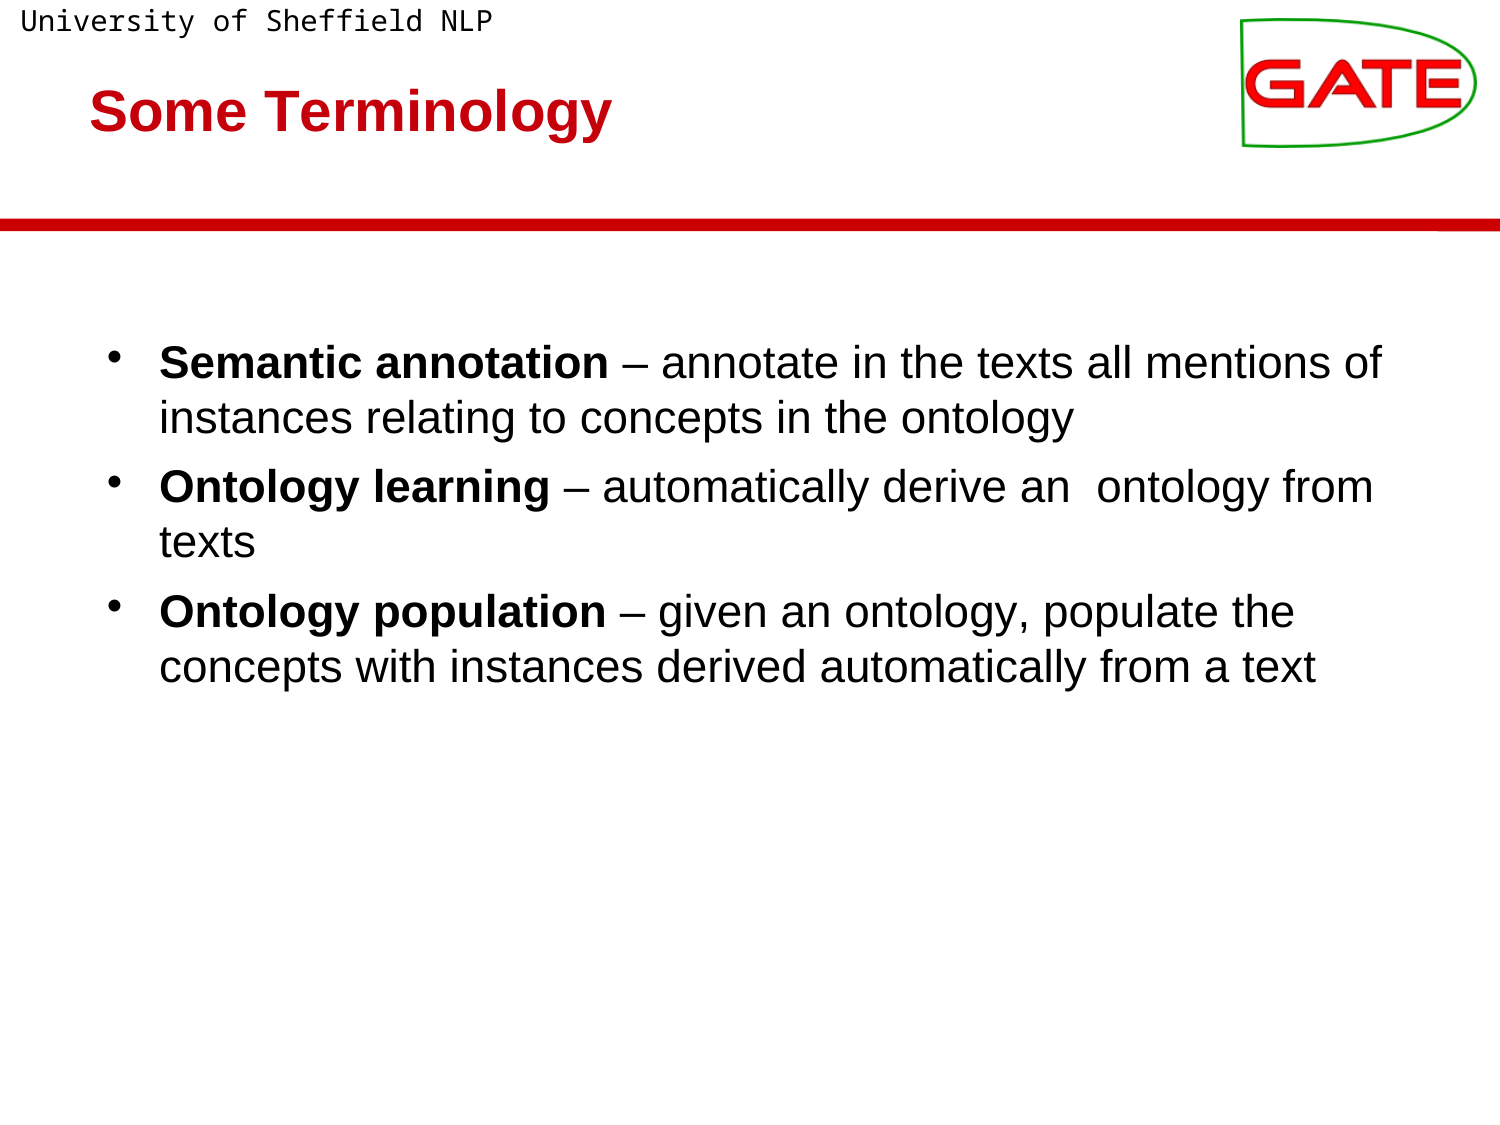

# Some Terminology
Semantic annotation – annotate in the texts all mentions of instances relating to concepts in the ontology
Ontology learning – automatically derive an ontology from texts
Ontology population – given an ontology, populate the concepts with instances derived automatically from a text